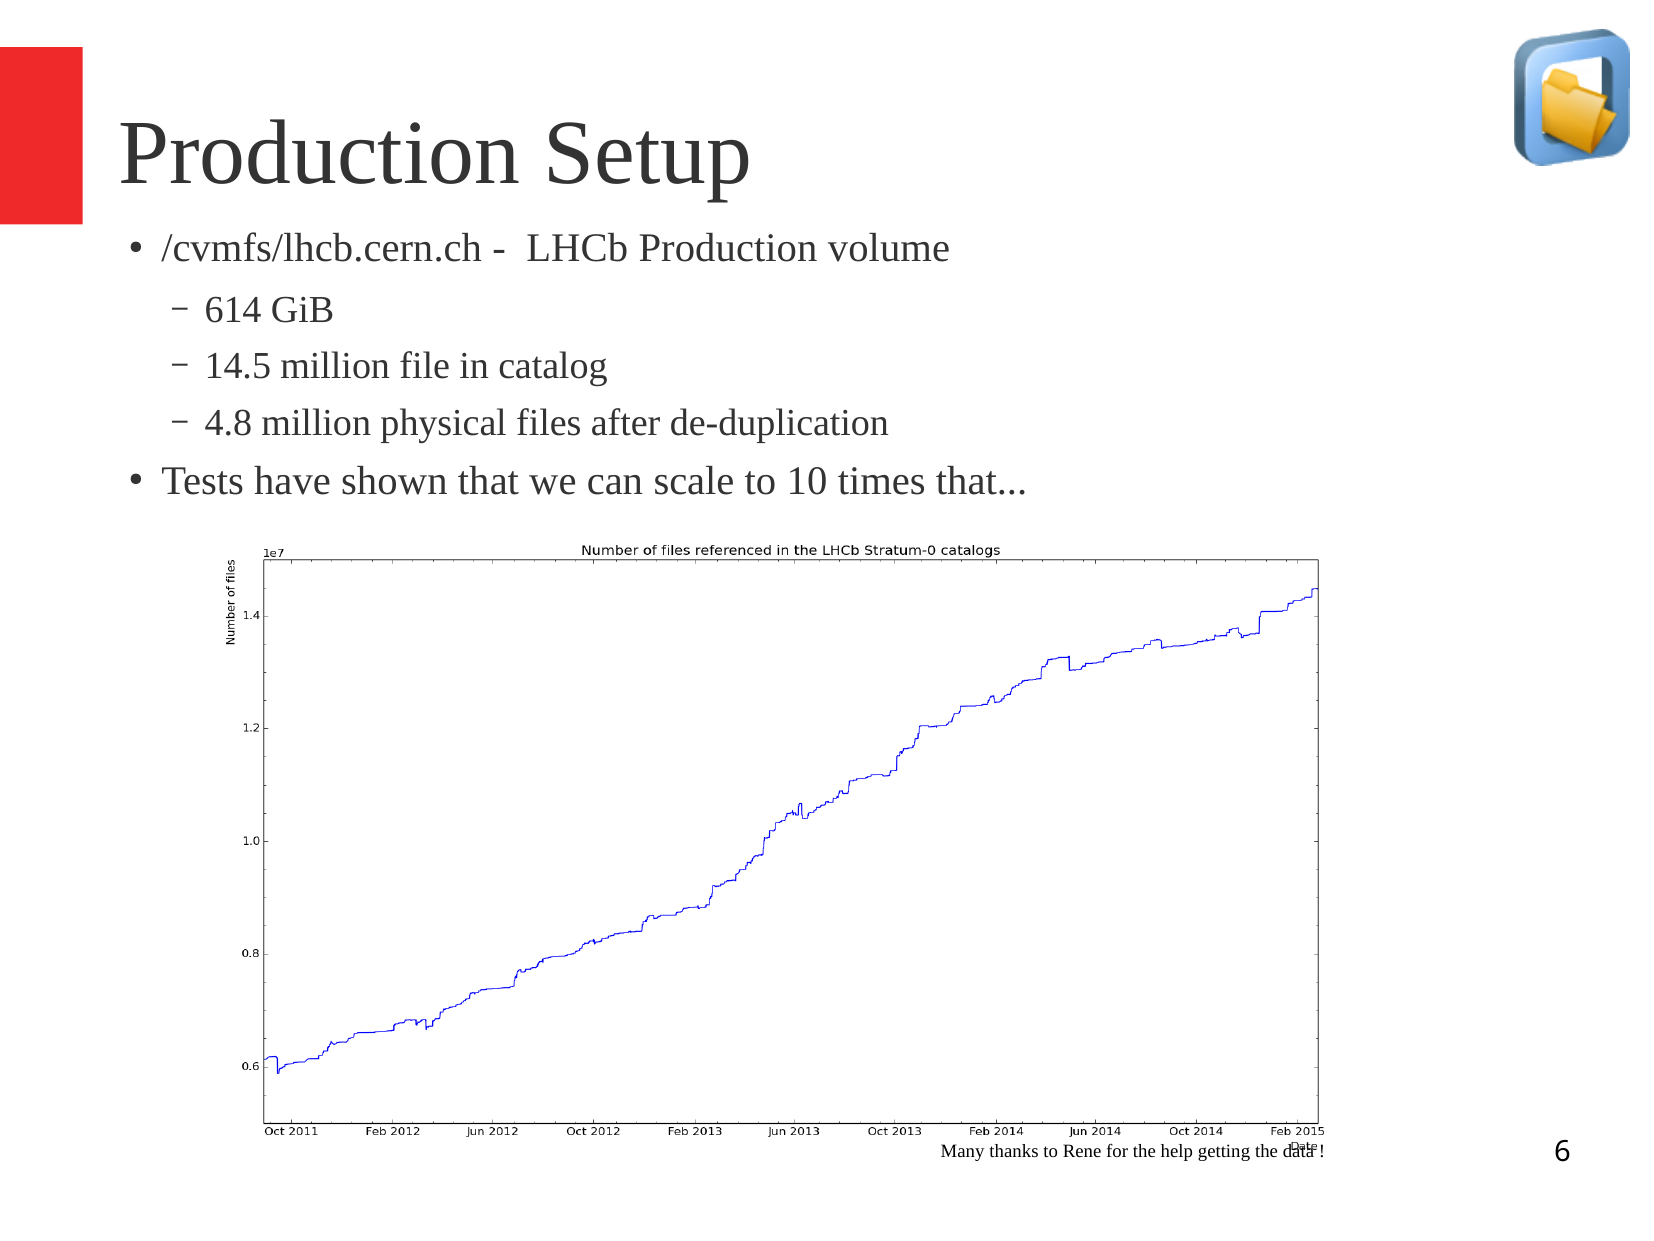

# Production Setup
/cvmfs/lhcb.cern.ch - LHCb Production volume
614 GiB
14.5 million file in catalog
4.8 million physical files after de-duplication
Tests have shown that we can scale to 10 times that...
6
Many thanks to Rene for the help getting the data !